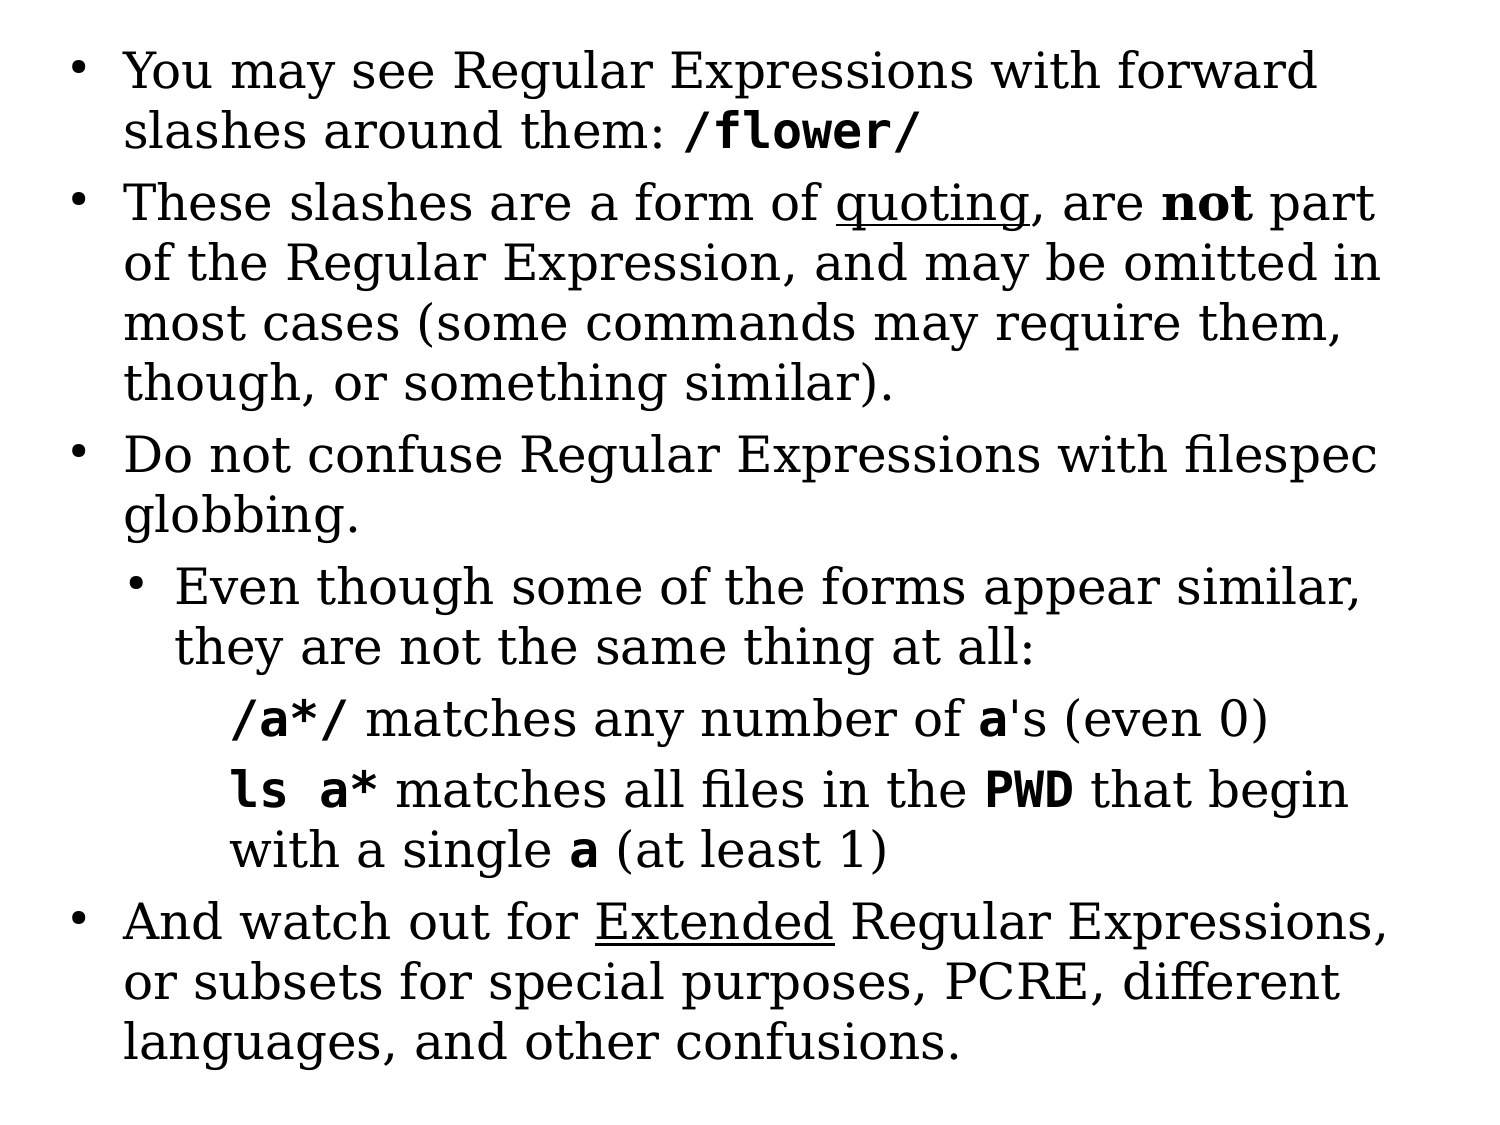

# You may see Regular Expressions with forward slashes around them: /flower/
These slashes are a form of quoting, are not part of the Regular Expression, and may be omitted in most cases (some commands may require them, though, or something similar).
Do not confuse Regular Expressions with filespec globbing.
Even though some of the forms appear similar, they are not the same thing at all:
/a*/ matches any number of a's (even 0)
ls a* matches all files in the PWD that begin with a single a (at least 1)
And watch out for Extended Regular Expressions, or subsets for special purposes, PCRE, different languages, and other confusions.